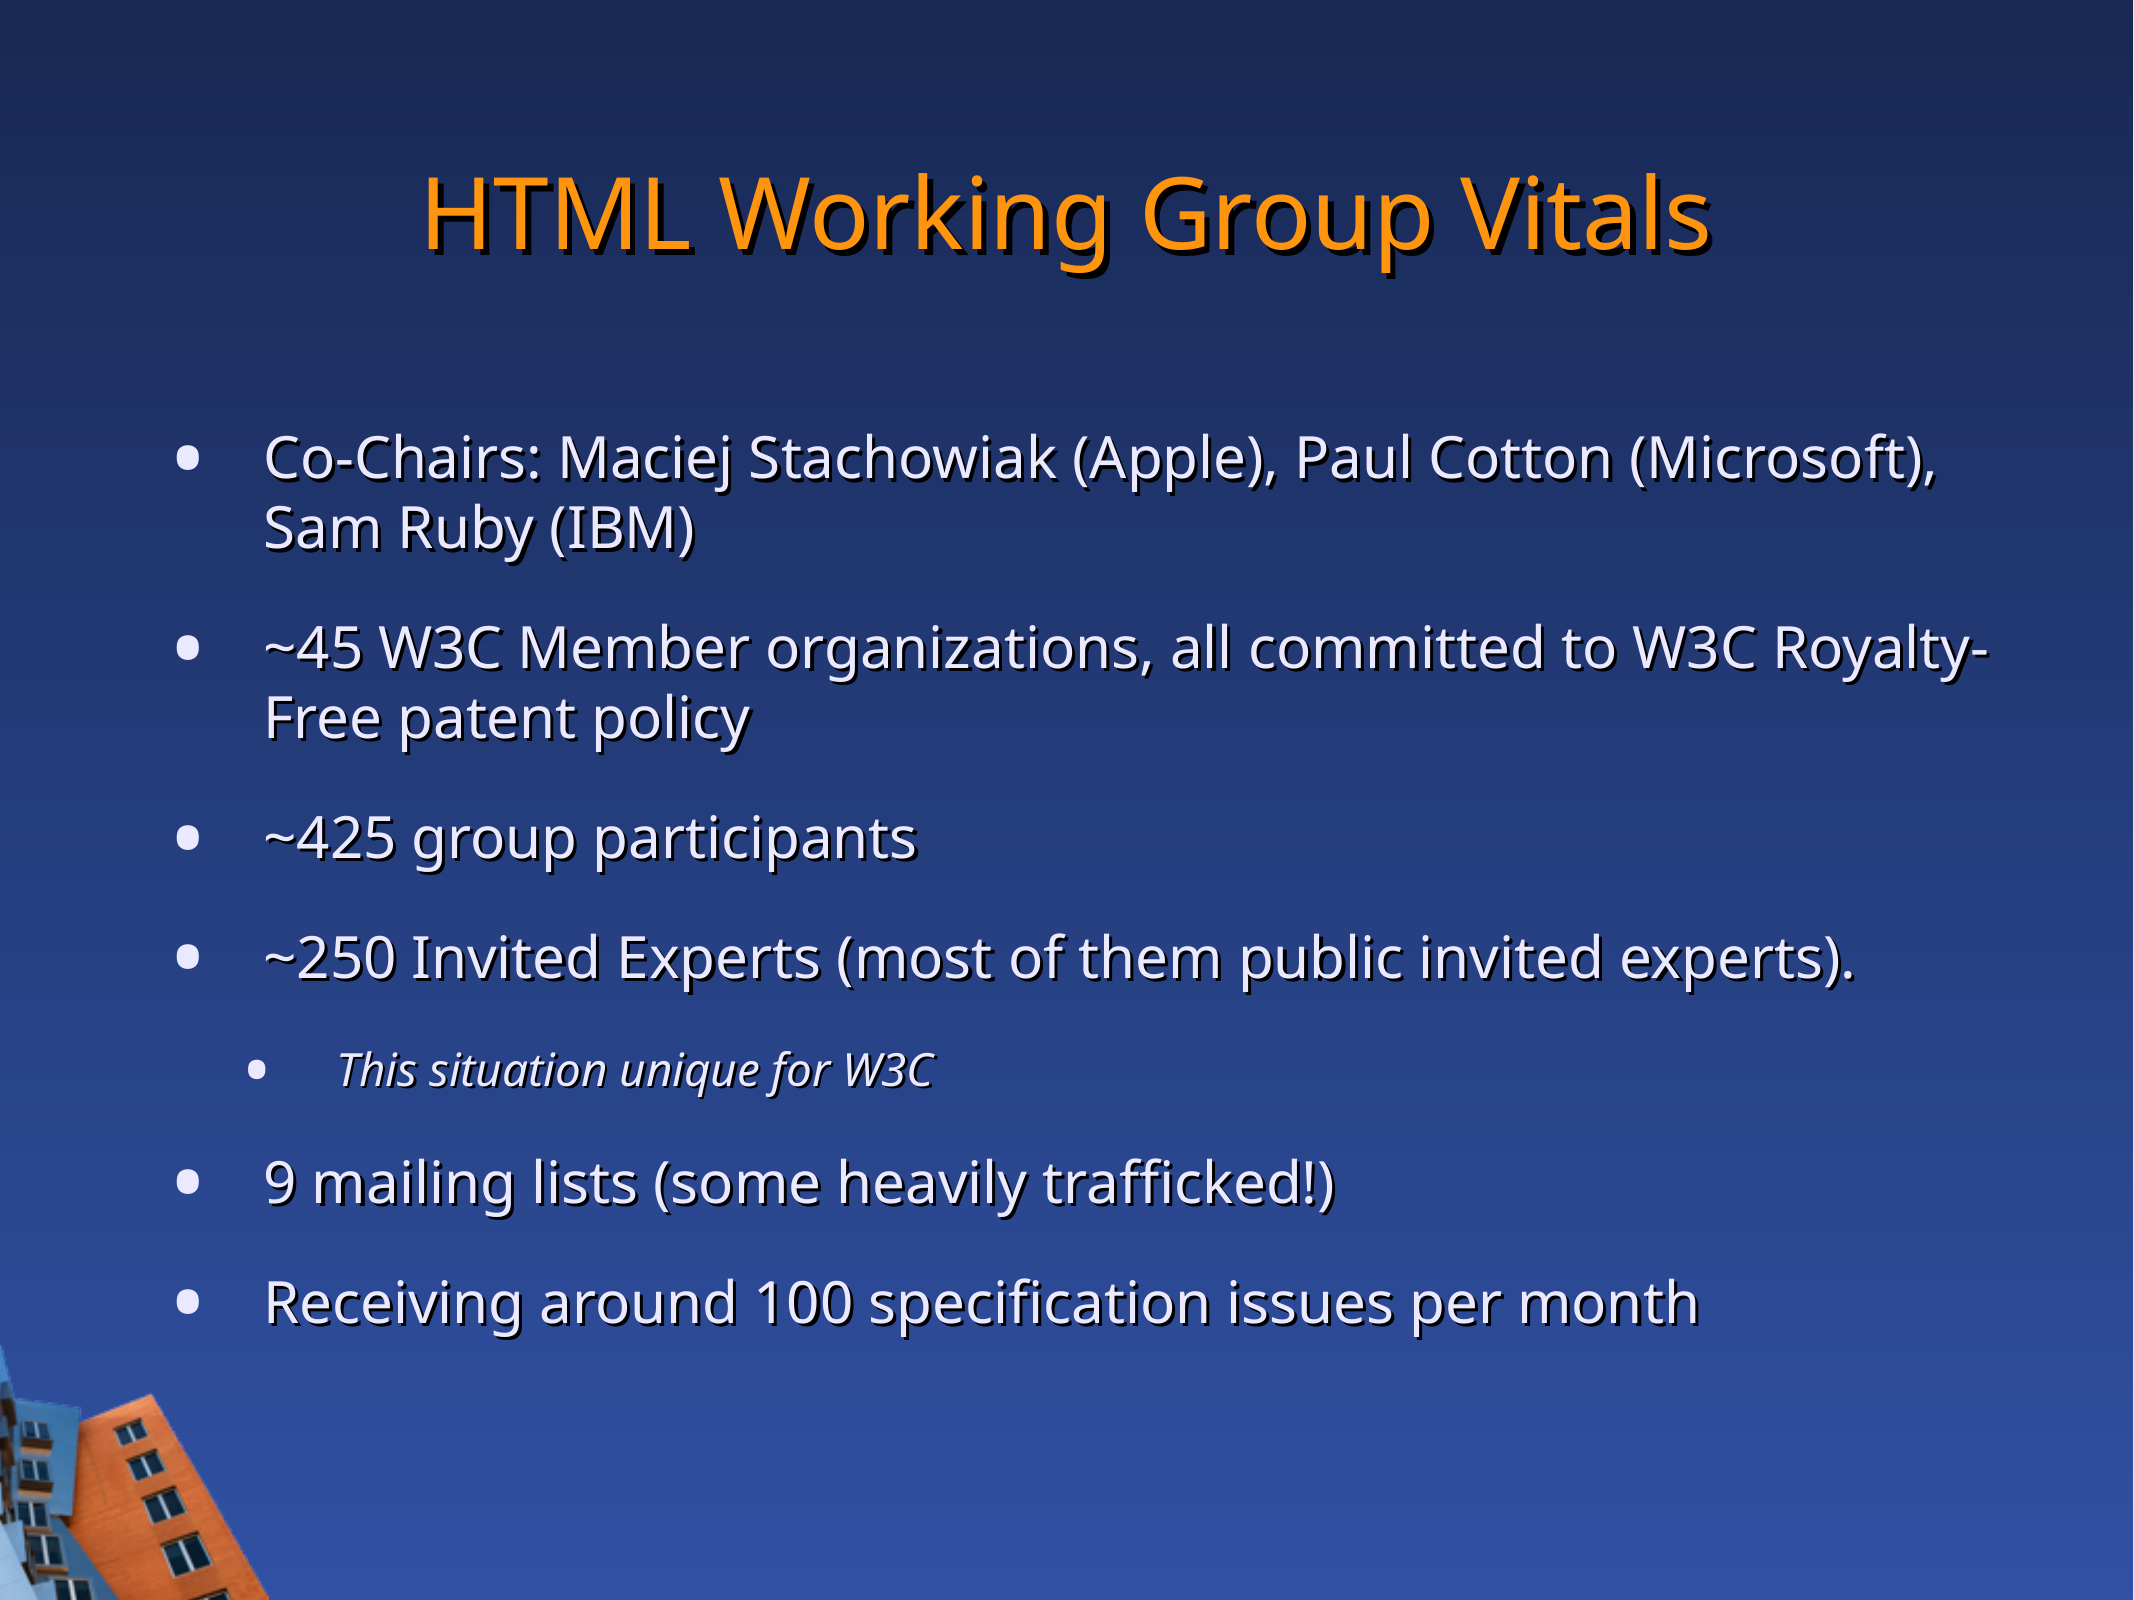

# HTML Working Group Vitals
Co-Chairs: Maciej Stachowiak (Apple), Paul Cotton (Microsoft), Sam Ruby (IBM)
~45 W3C Member organizations, all committed to W3C Royalty-Free patent policy
~425 group participants
~250 Invited Experts (most of them public invited experts).
This situation unique for W3C
9 mailing lists (some heavily trafficked!)
Receiving around 100 specification issues per month